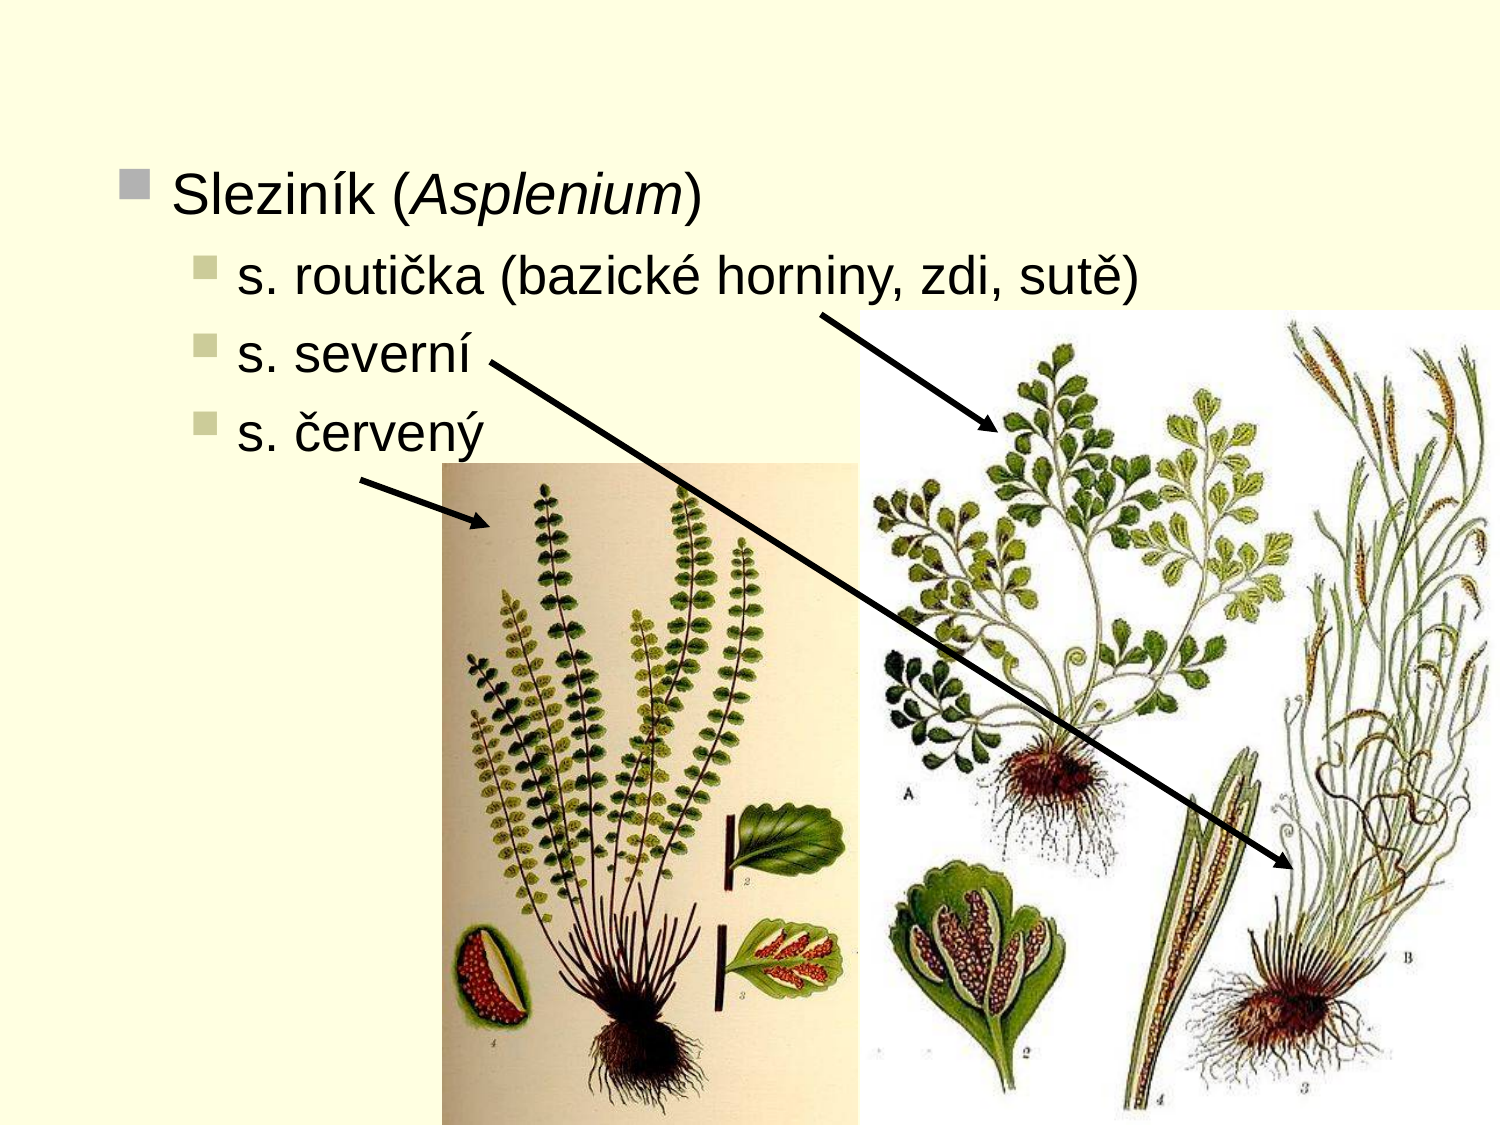

#
Sleziník (Asplenium)
s. routička (bazické horniny, zdi, sutě)
s. severní
s. červený